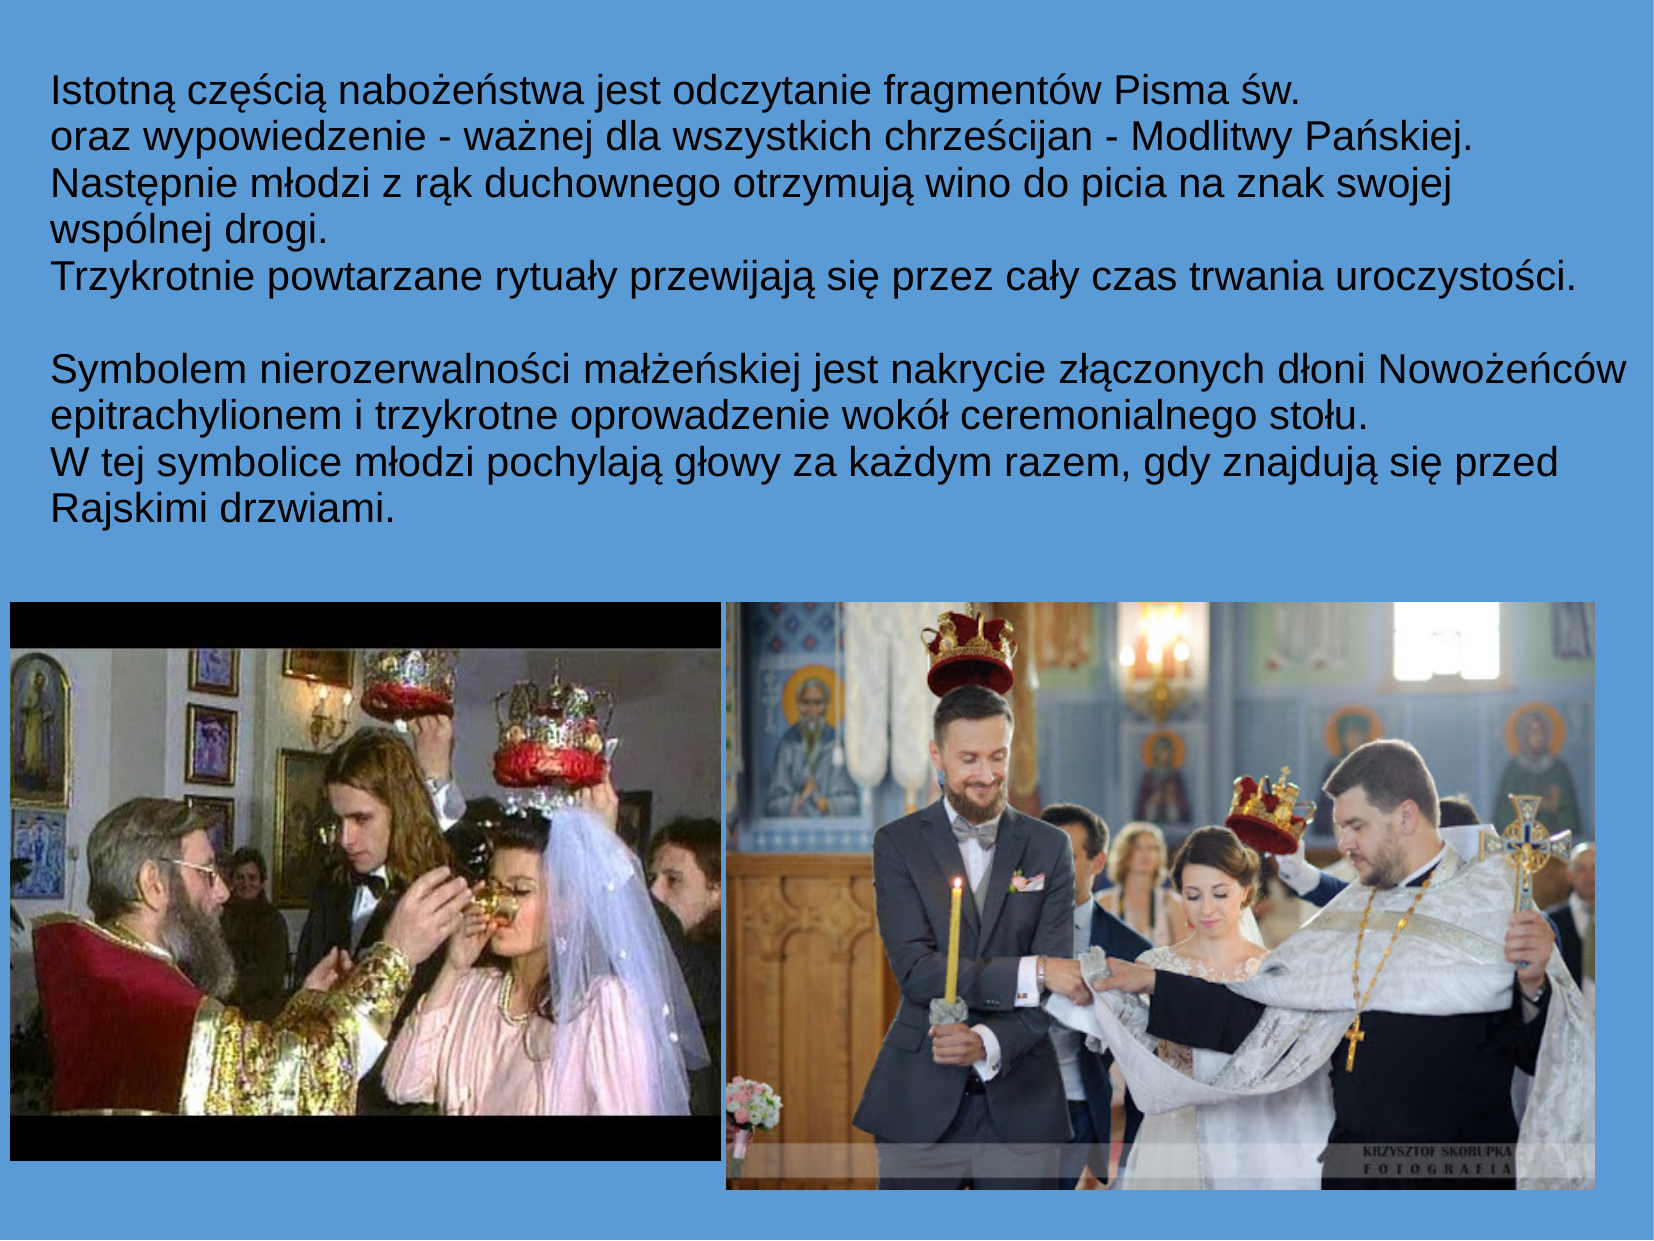

Istotną częścią nabożeństwa jest odczytanie fragmentów Pisma św.
oraz wypowiedzenie - ważnej dla wszystkich chrześcijan - Modlitwy Pańskiej.
Następnie młodzi z rąk duchownego otrzymują wino do picia na znak swojej
wspólnej drogi.
Trzykrotnie powtarzane rytuały przewijają się przez cały czas trwania uroczystości.
Symbolem nierozerwalności małżeńskiej jest nakrycie złączonych dłoni Nowożeńców
epitrachylionem i trzykrotne oprowadzenie wokół ceremonialnego stołu.
W tej symbolice młodzi pochylają głowy za każdym razem, gdy znajdują się przed
Rajskimi drzwiami.